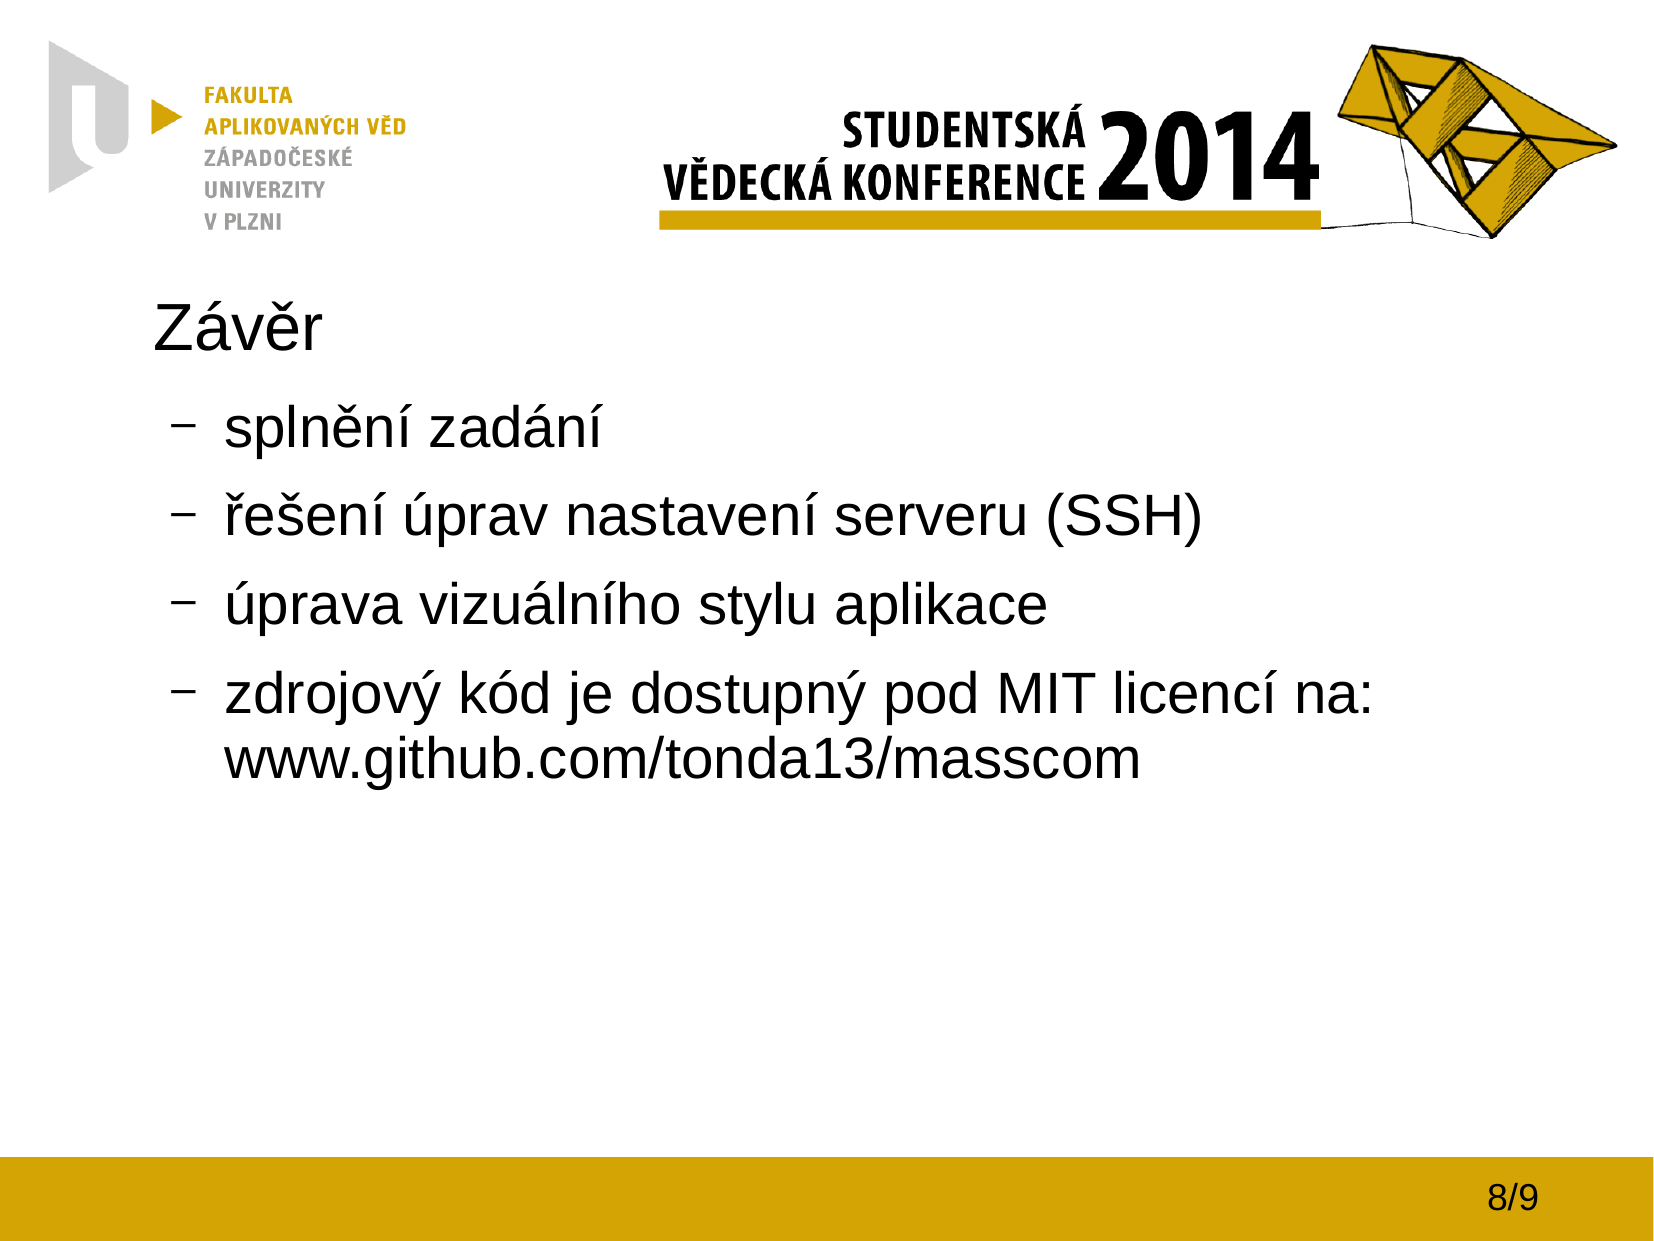

# Závěr
splnění zadání
řešení úprav nastavení serveru (SSH)
úprava vizuálního stylu aplikace
zdrojový kód je dostupný pod MIT licencí na:
www.github.com/tonda13/masscom